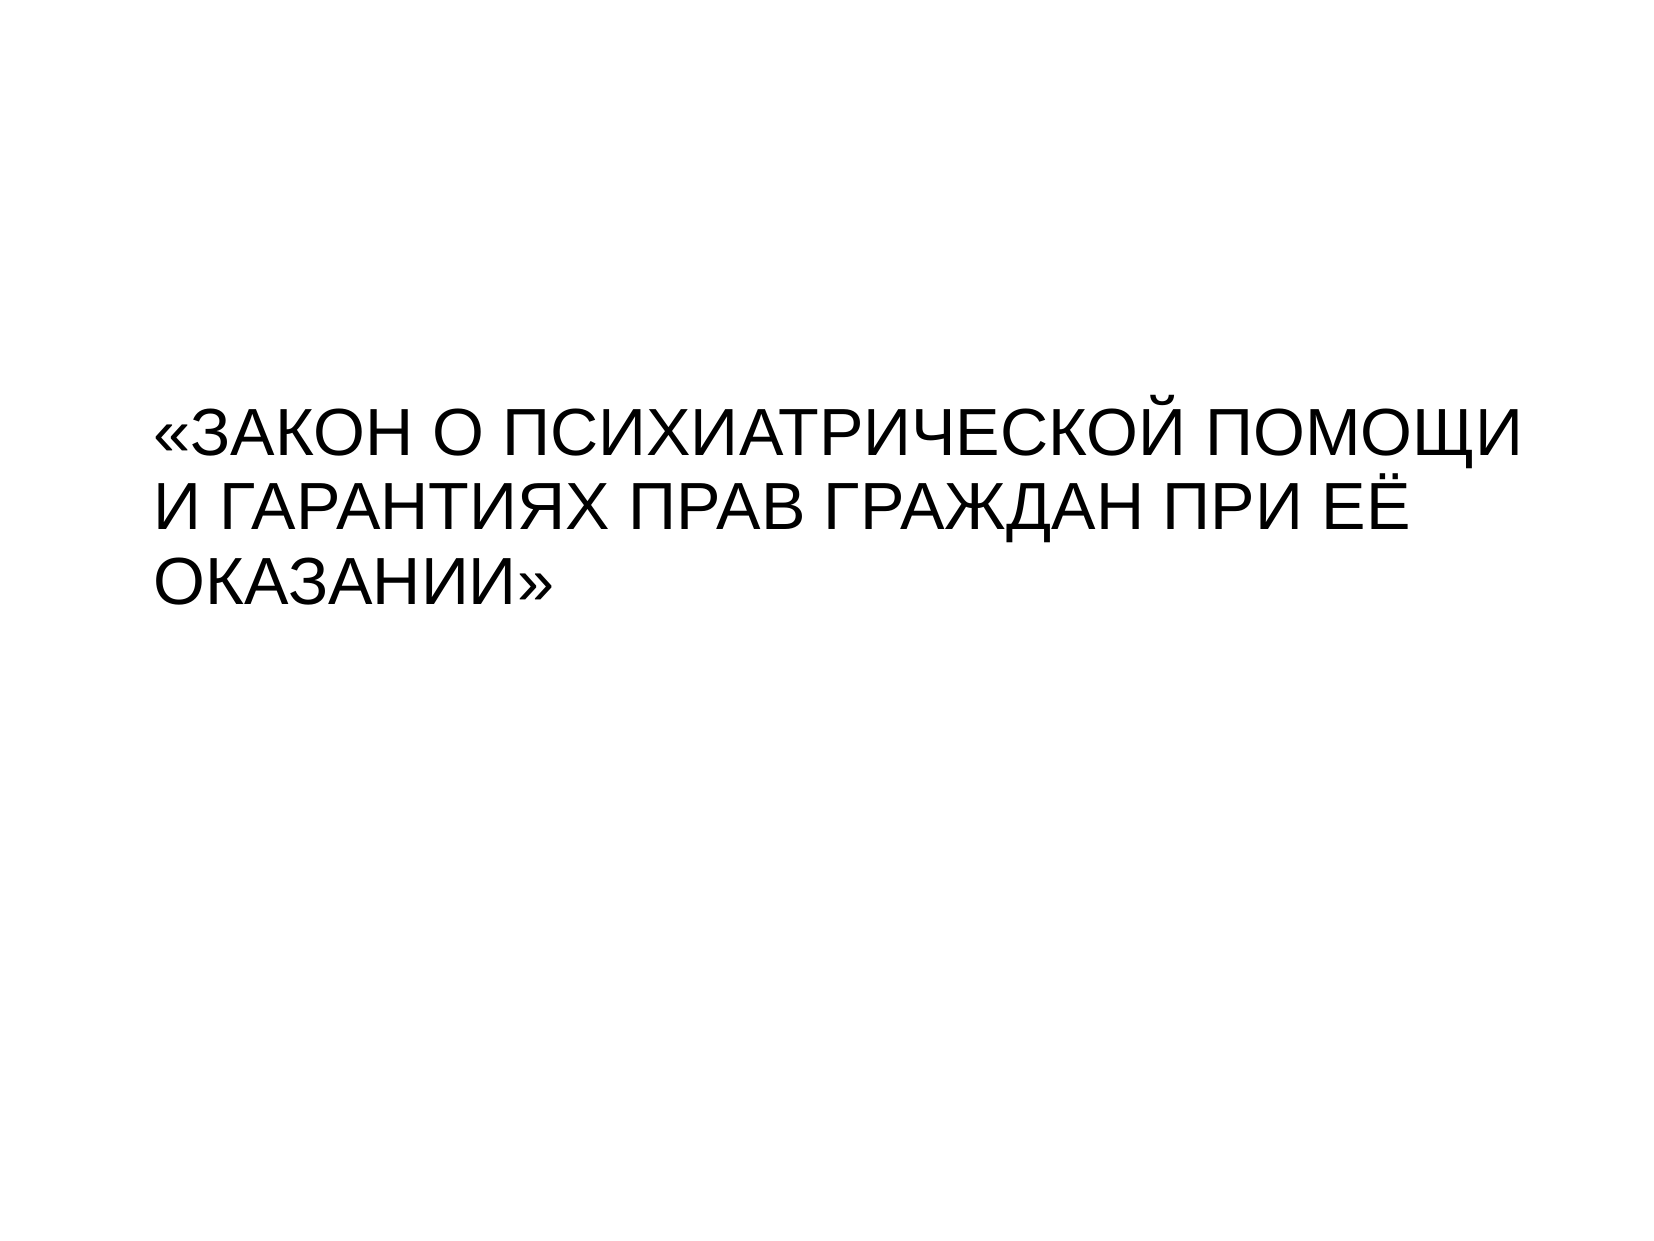

#
«ЗАКОН О ПСИХИАТРИЧЕСКОЙ ПОМОЩИ И ГАРАНТИЯХ ПРАВ ГРАЖДАН ПРИ ЕЁ ОКАЗАНИИ»